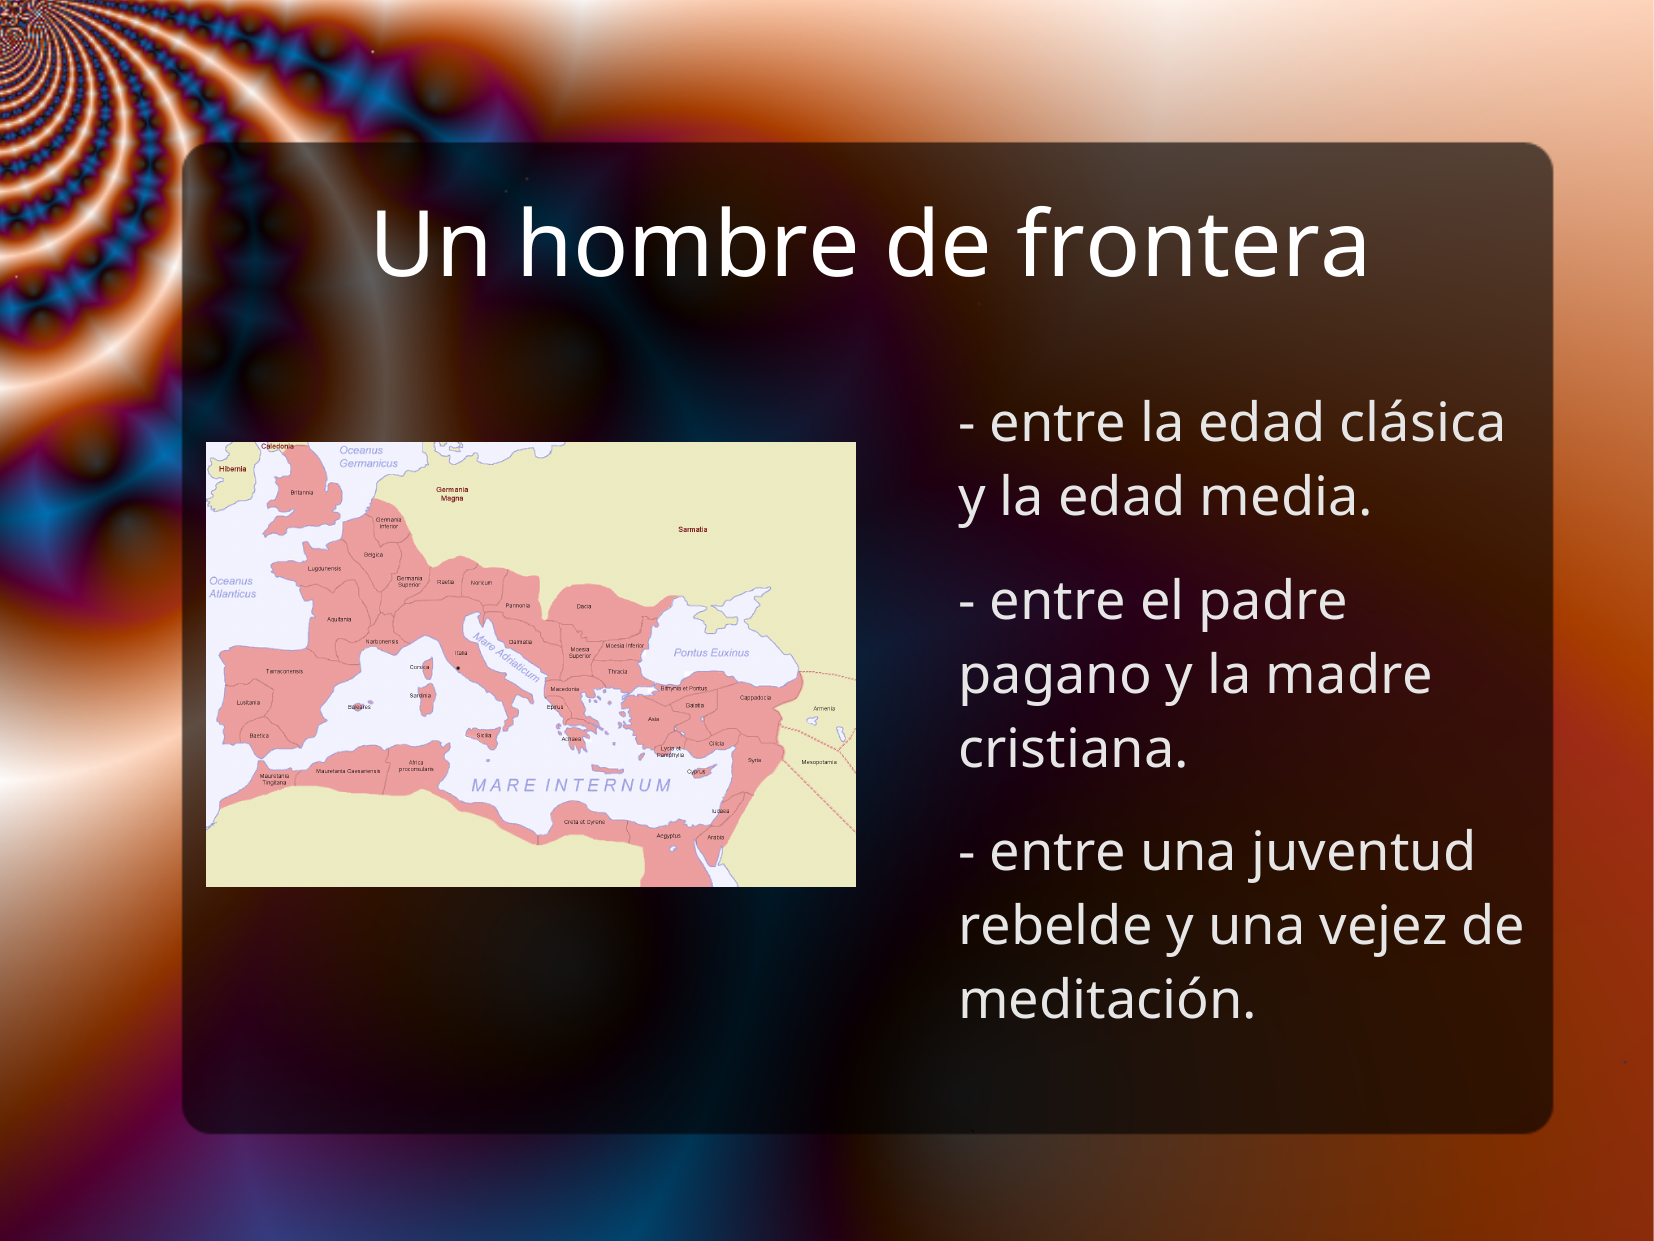

# Un hombre de frontera
- entre la edad clásica y la edad media.
- entre el padre pagano y la madre cristiana.
- entre una juventud rebelde y una vejez de meditación.